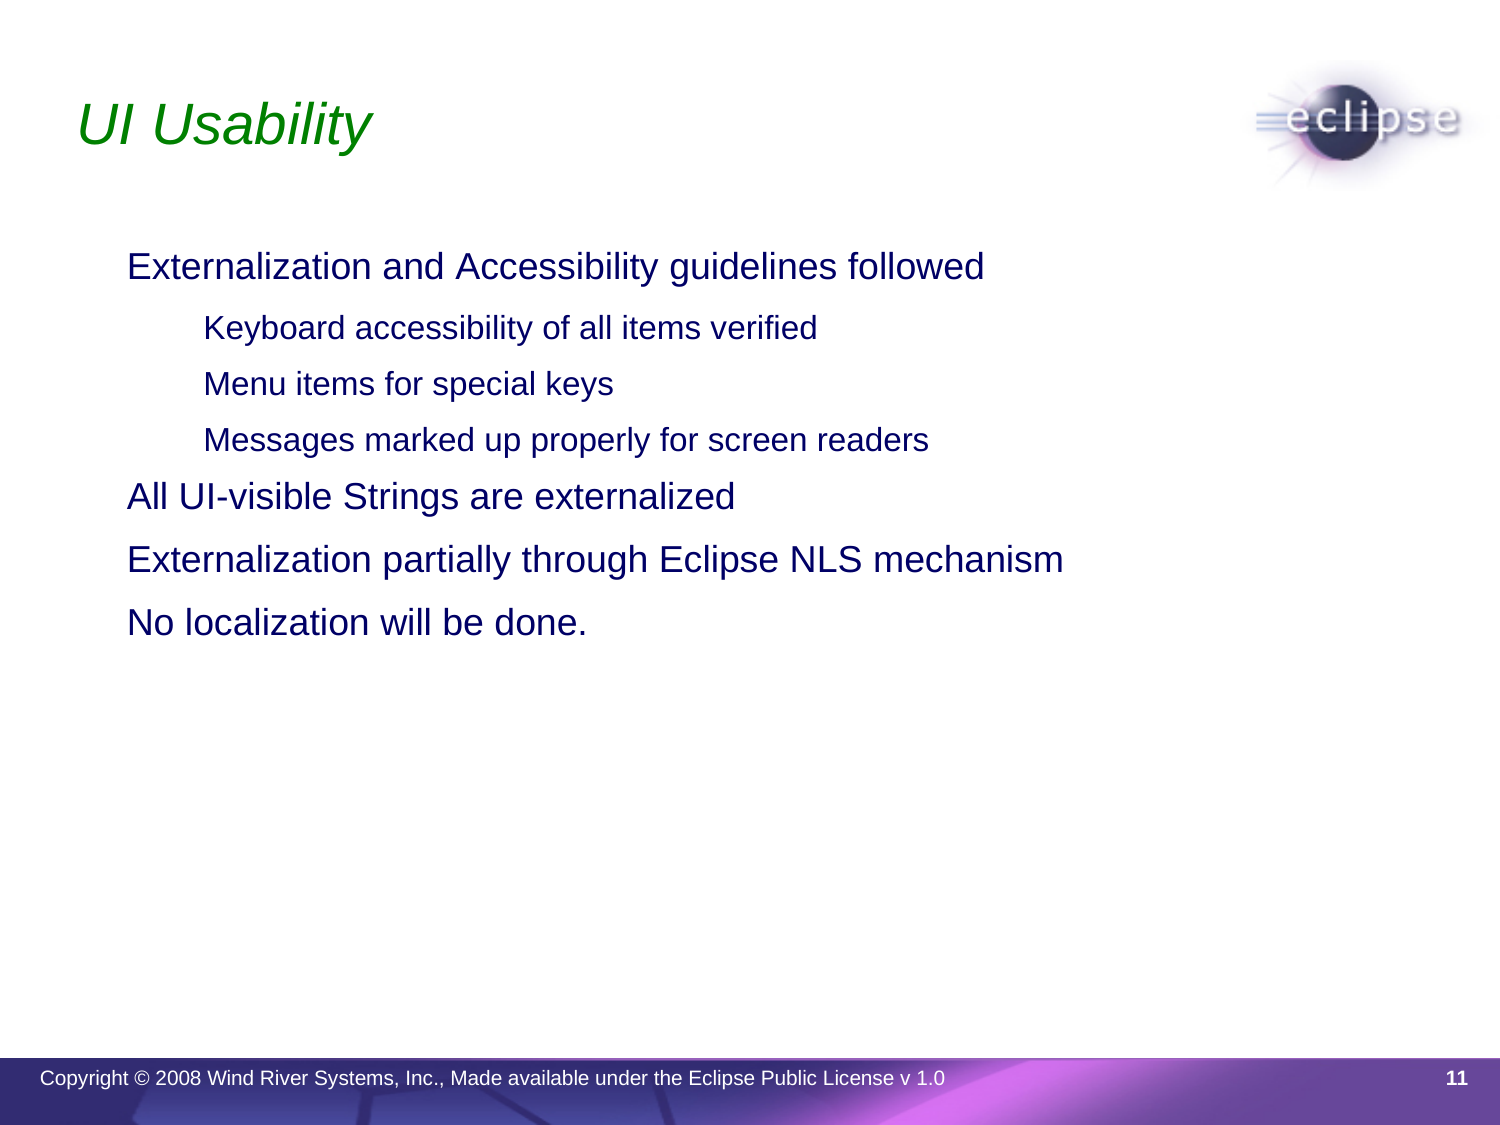

# UI Usability
Externalization and Accessibility guidelines followed
Keyboard accessibility of all items verified
Menu items for special keys
Messages marked up properly for screen readers
All UI-visible Strings are externalized
Externalization partially through Eclipse NLS mechanism
No localization will be done.